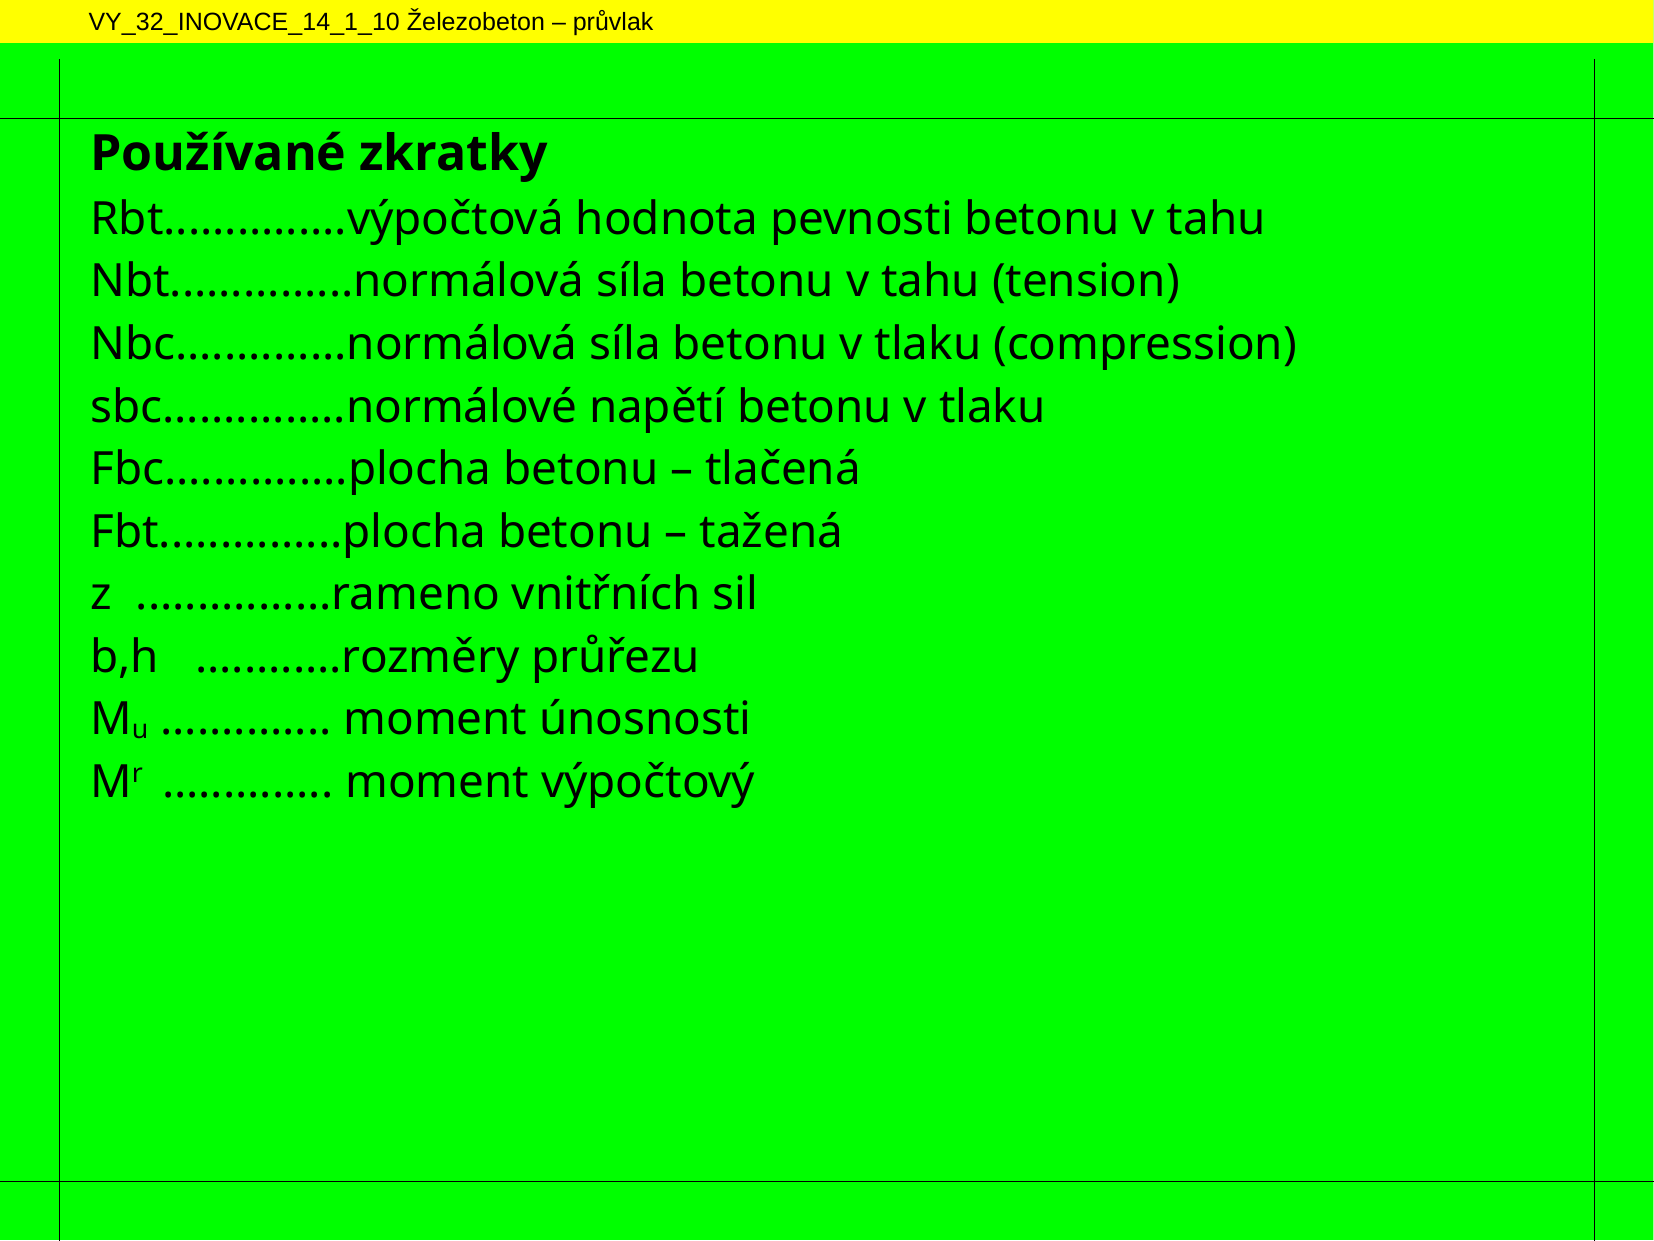

VY_32_INOVACE_14_1_10 Železobeton – průvlak
Používané zkratky
Rbt...............výpočtová hodnota pevnosti betonu v tahu
Nbt...............normálová síla betonu v tahu (tension)
Nbc..............normálová síla betonu v tlaku (compression)
sbc...............normálové napětí betonu v tlaku
Fbc...............plocha betonu – tlačená
Fbt...............plocha betonu – tažená
z ................rameno vnitřních sil
b,h ............rozměry průřezu
Mu .............. moment únosnosti
Mr .............. moment výpočtový